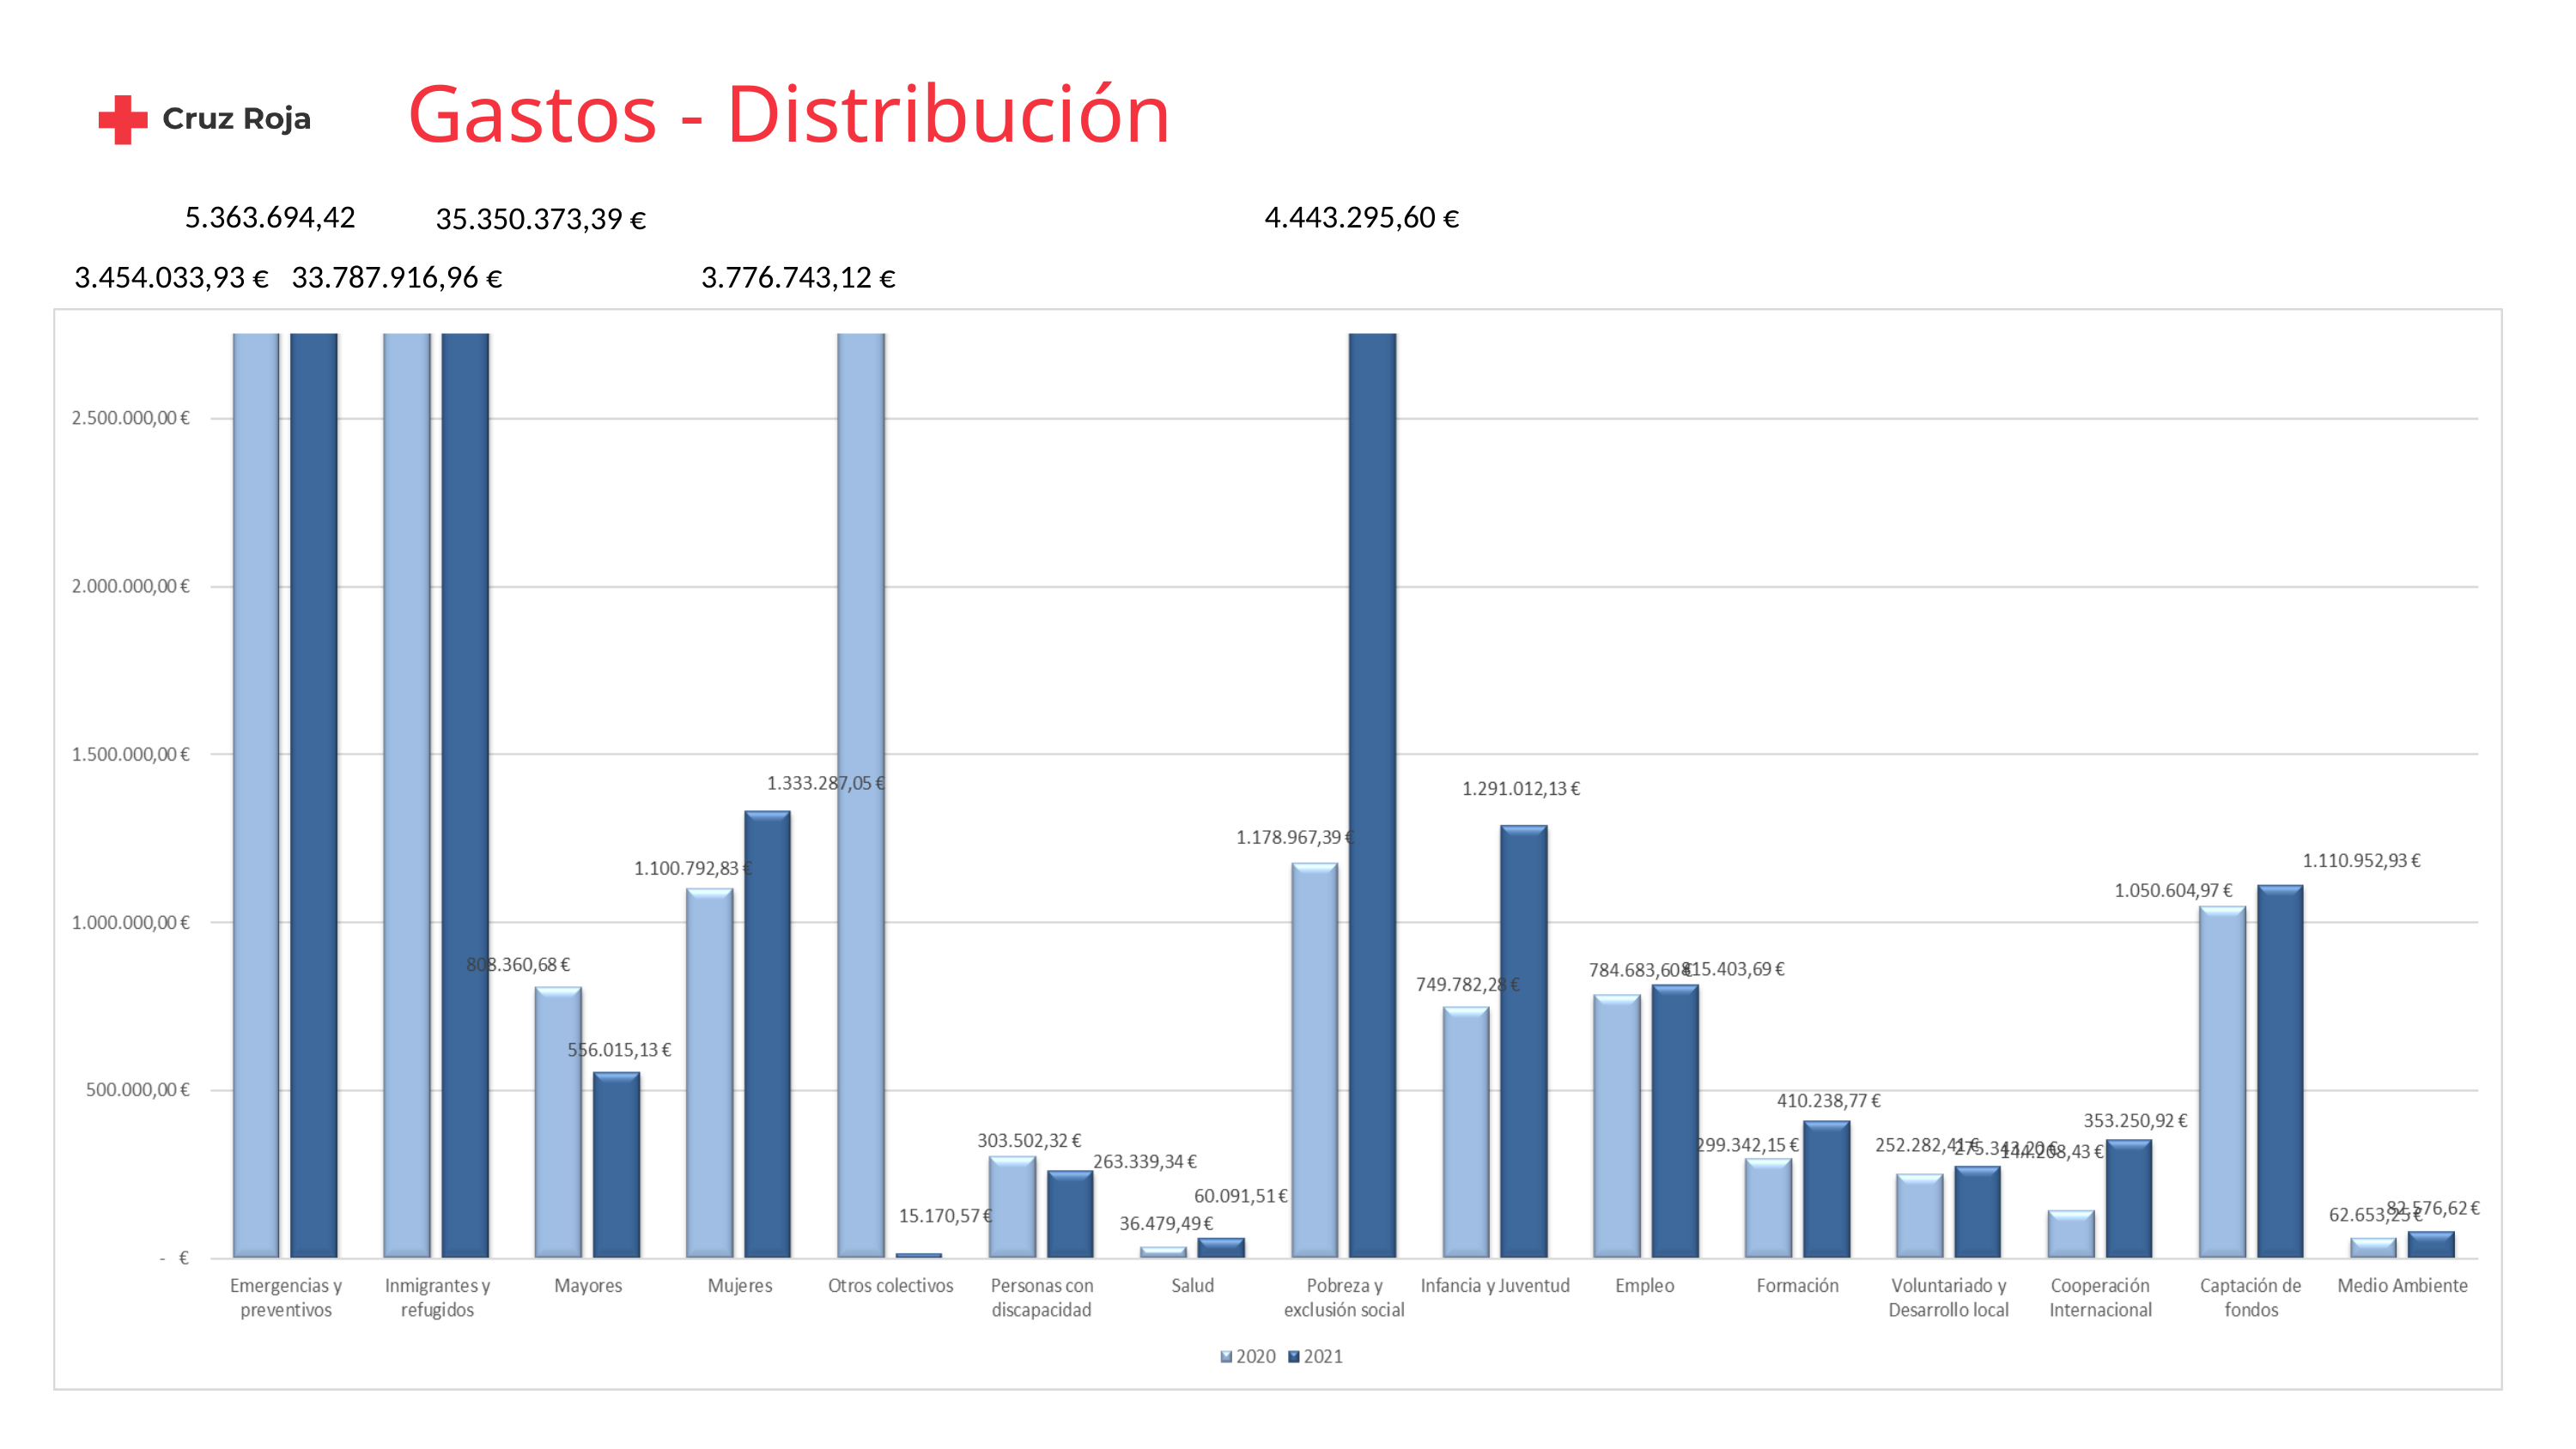

Gastos - Distribución
 5.363.694,42
 4.443.295,60 €
 35.350.373,39 €
 3.454.033,93 €
 33.787.916,96 €
 3.776.743,12 €